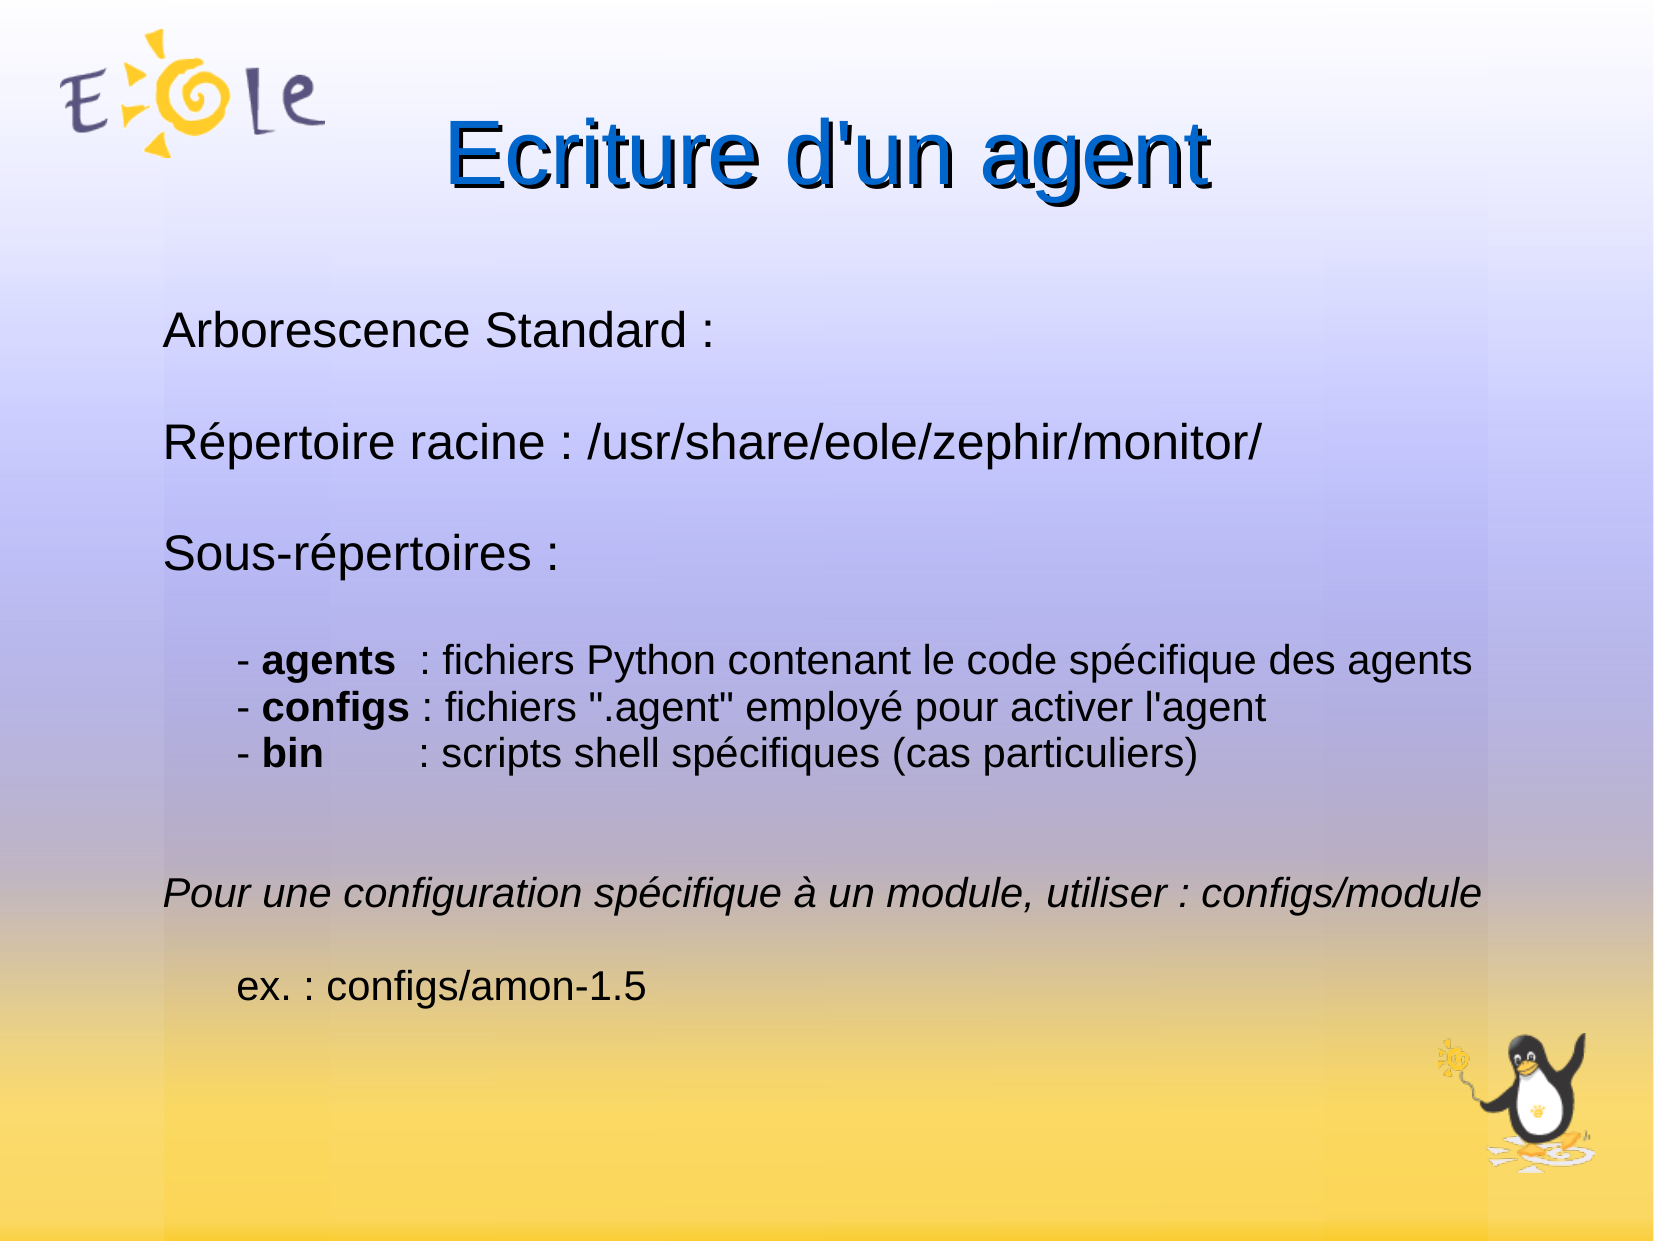

# Ecriture d'un agent
Arborescence Standard :
Répertoire racine : /usr/share/eole/zephir/monitor/
Sous-répertoires :
	- agents : fichiers Python contenant le code spécifique des agents
	- configs : fichiers ".agent" employé pour activer l'agent
	- bin 	 : scripts shell spécifiques (cas particuliers)
Pour une configuration spécifique à un module, utiliser : configs/module
	ex. : configs/amon-1.5